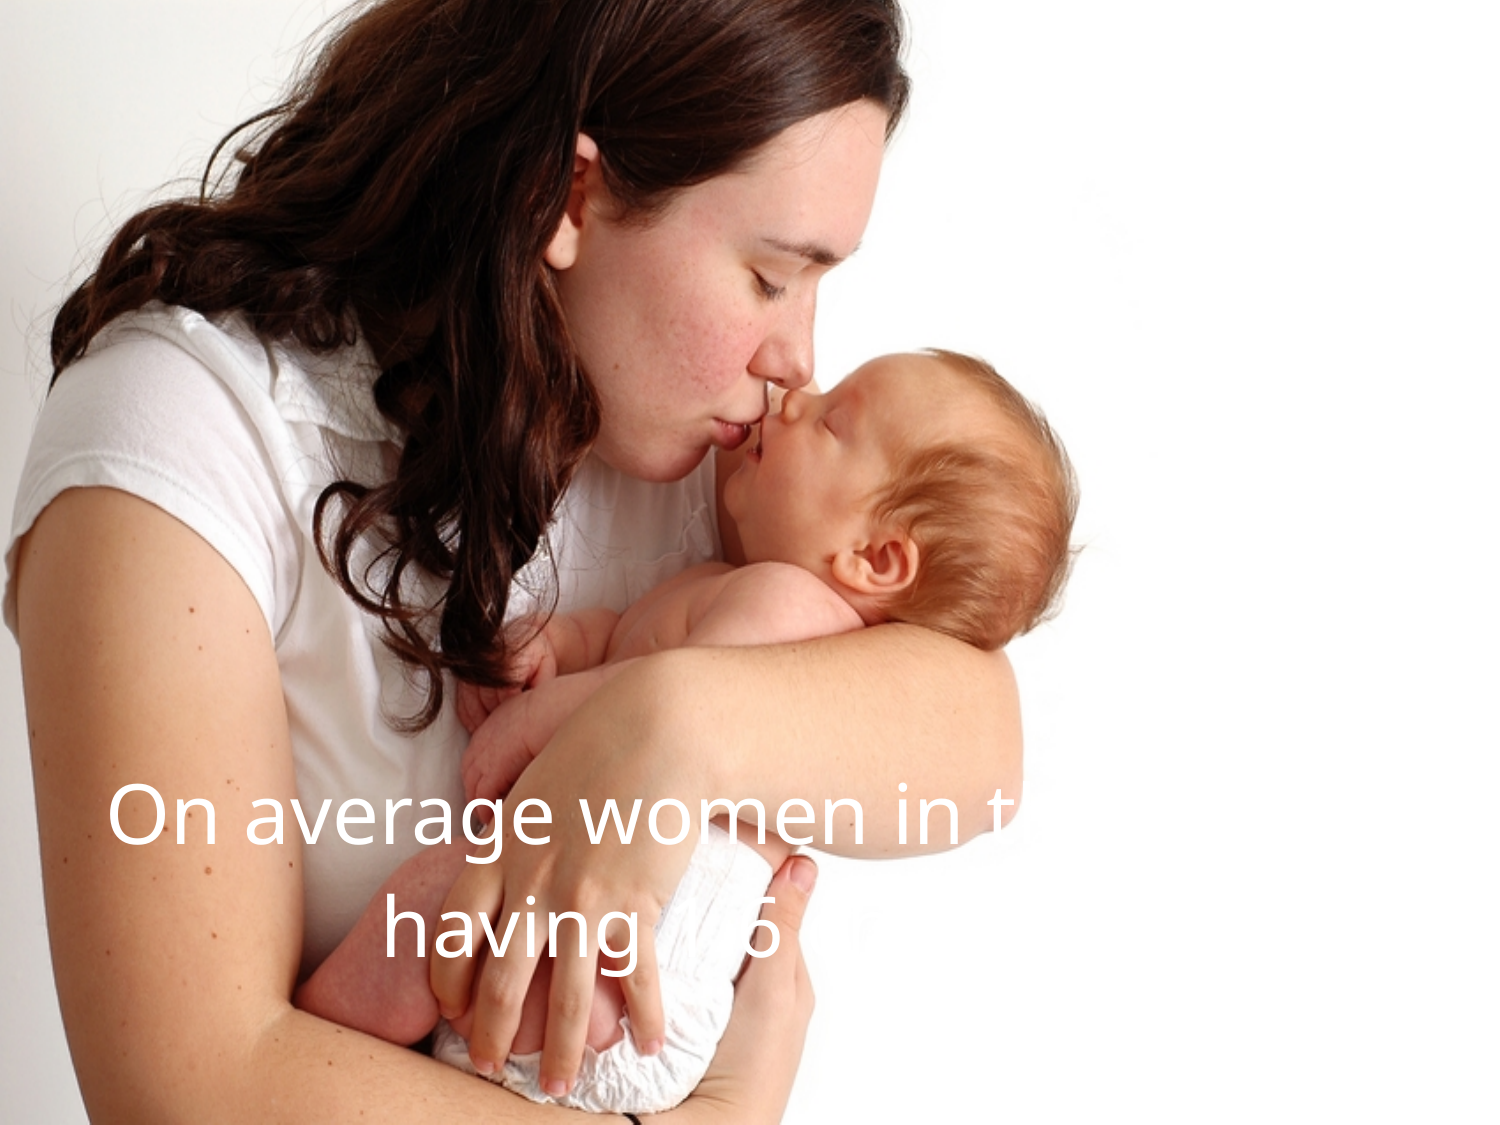

# On average women in the UK are having 1.6 children